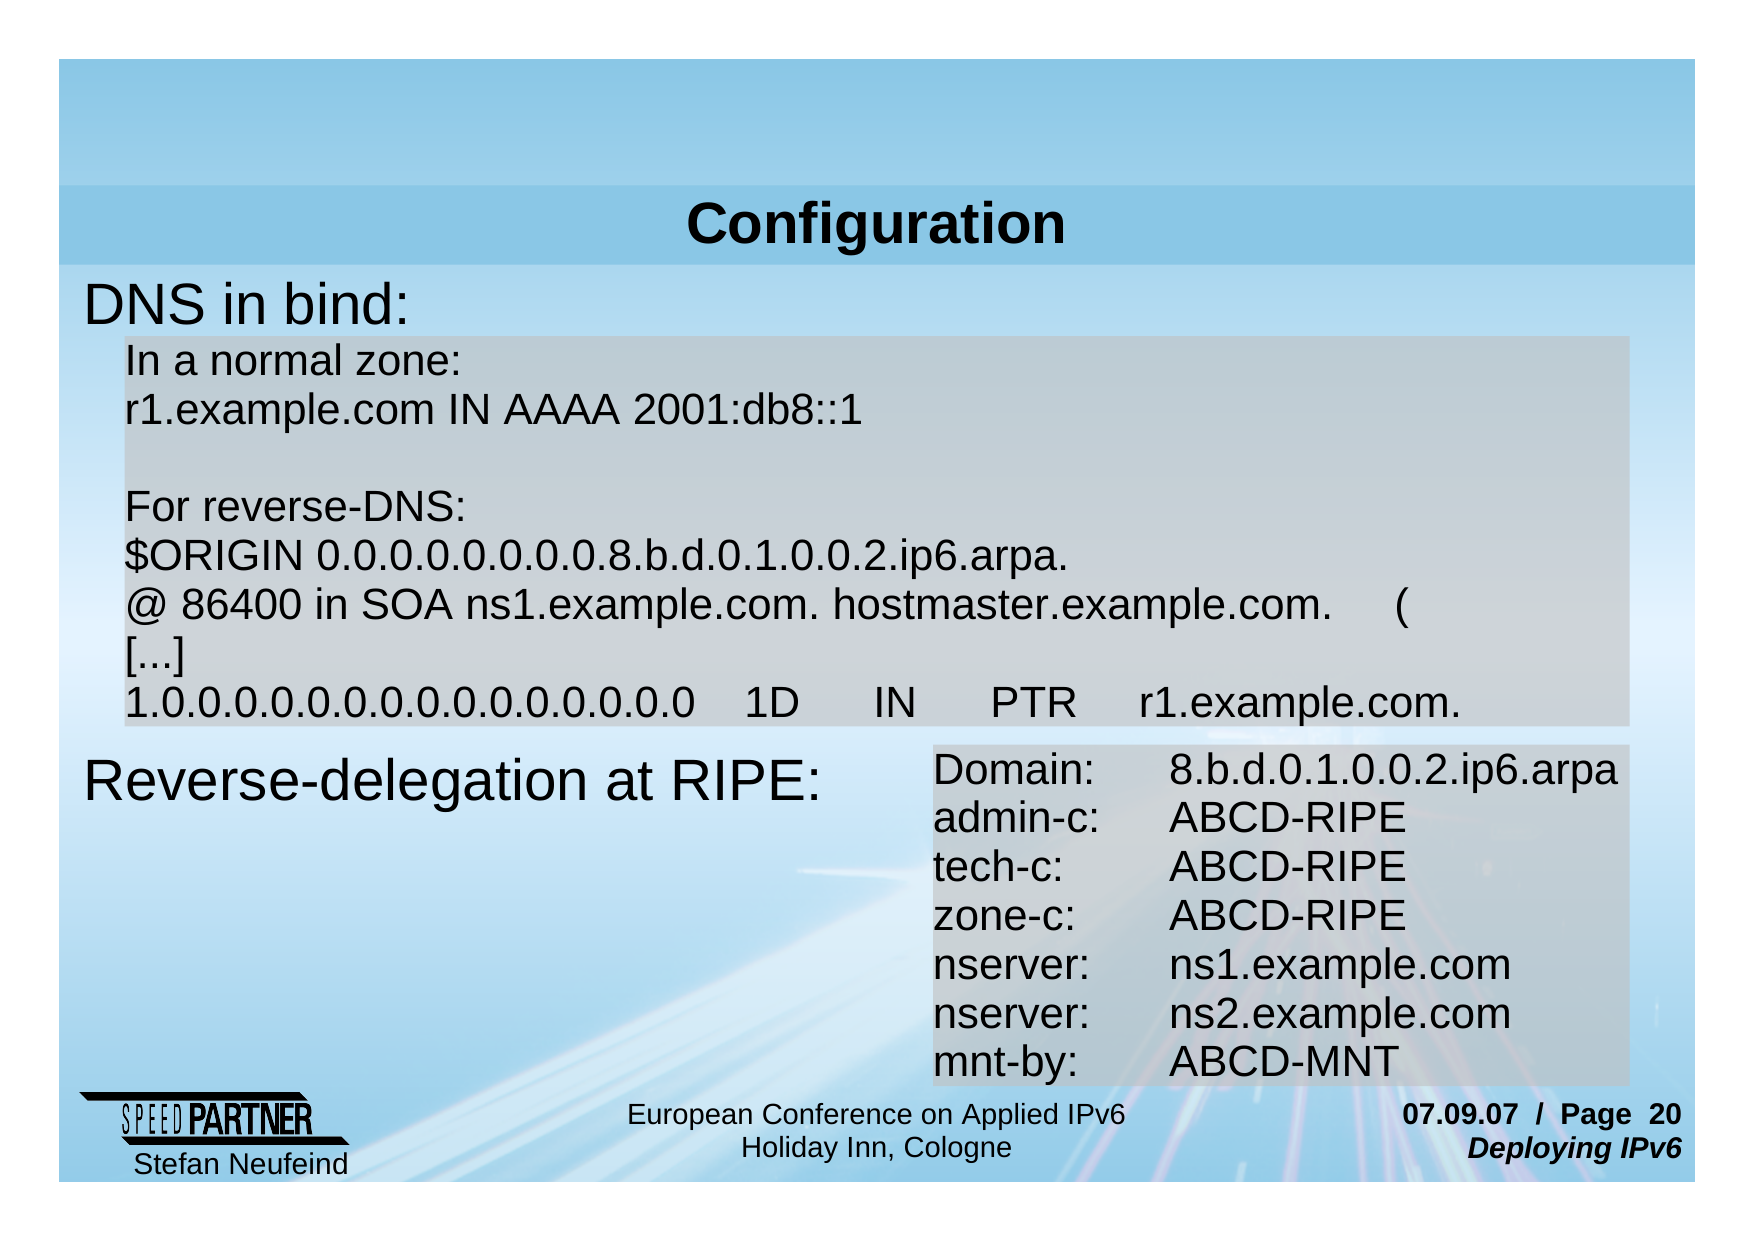

# Configuration
DNS in bind:
Reverse-delegation at RIPE:
In a normal zone:
r1.example.com IN AAAA 2001:db8::1
For reverse-DNS:
$ORIGIN 0.0.0.0.0.0.0.0.8.b.d.0.1.0.0.2.ip6.arpa.
@ 86400 in SOA ns1.example.com. hostmaster.example.com. (
[...]
1.0.0.0.0.0.0.0.0.0.0.0.0.0.0.0 1D IN PTR r1.example.com.
Domain:	8.b.d.0.1.0.0.2.ip6.arpa
admin-c:	ABCD-RIPE
tech-c:	ABCD-RIPE
zone-c:	ABCD-RIPE
nserver:	ns1.example.com
nserver:	ns2.example.com
mnt-by:	ABCD-MNT